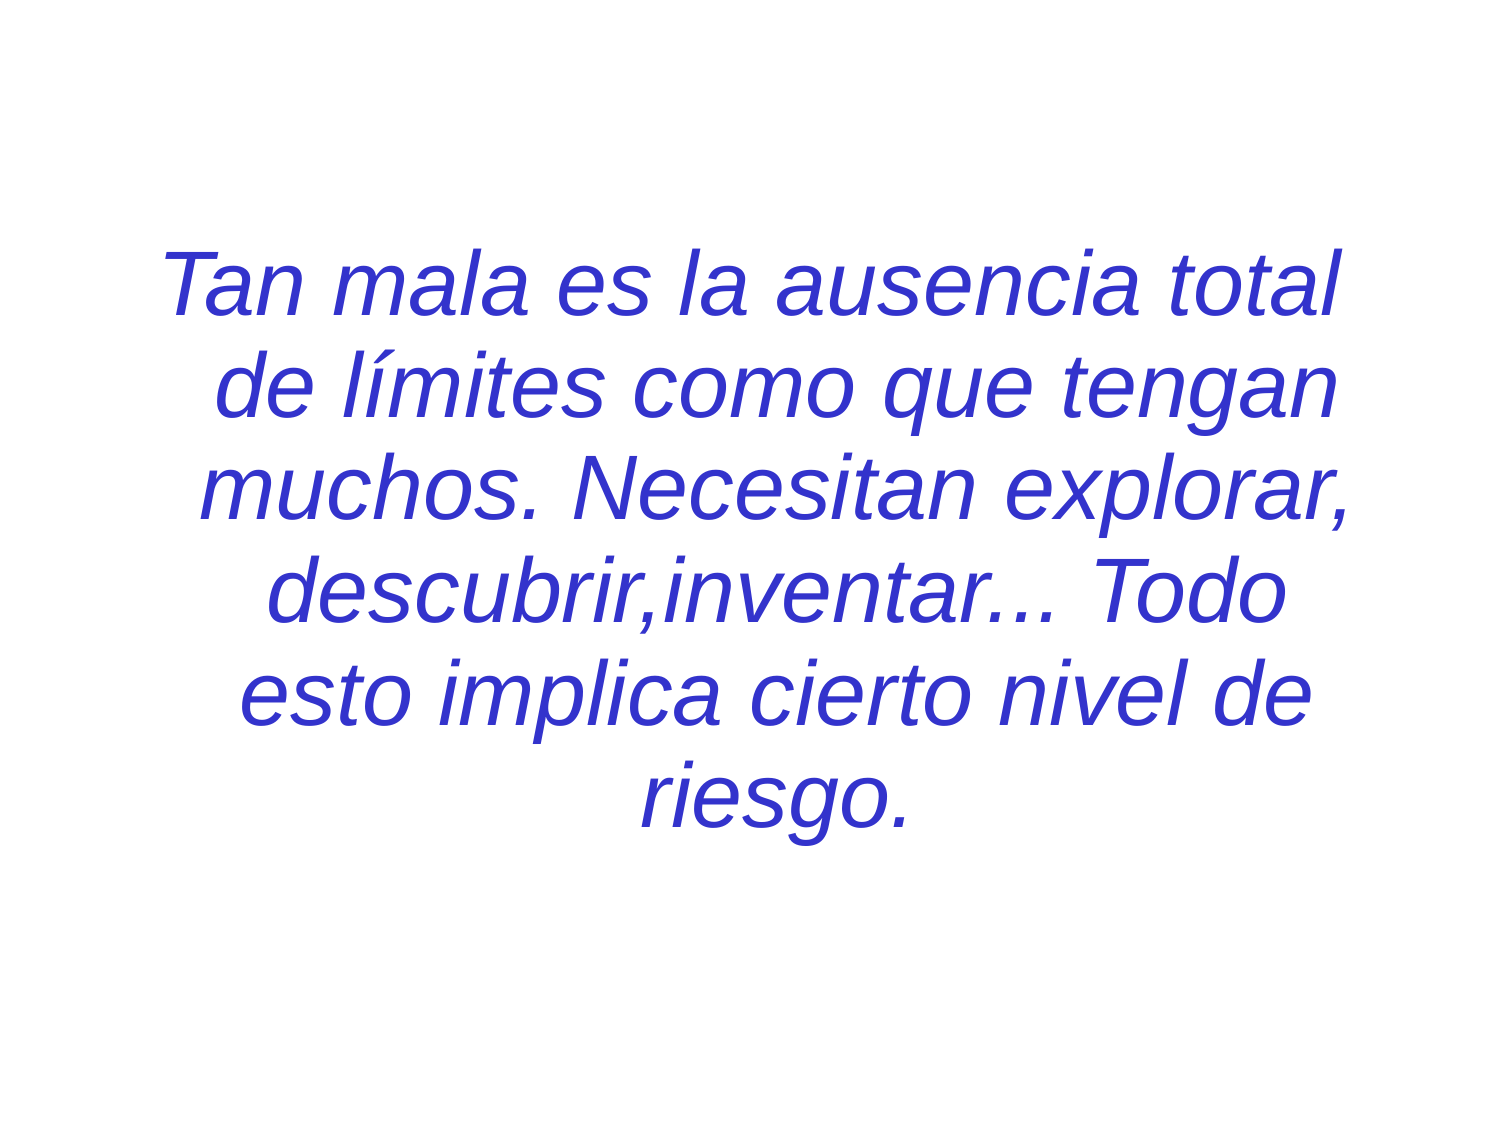

Tan mala es la ausencia total de límites como que tengan muchos. Necesitan explorar, descubrir,inventar... Todo esto implica cierto nivel de riesgo.